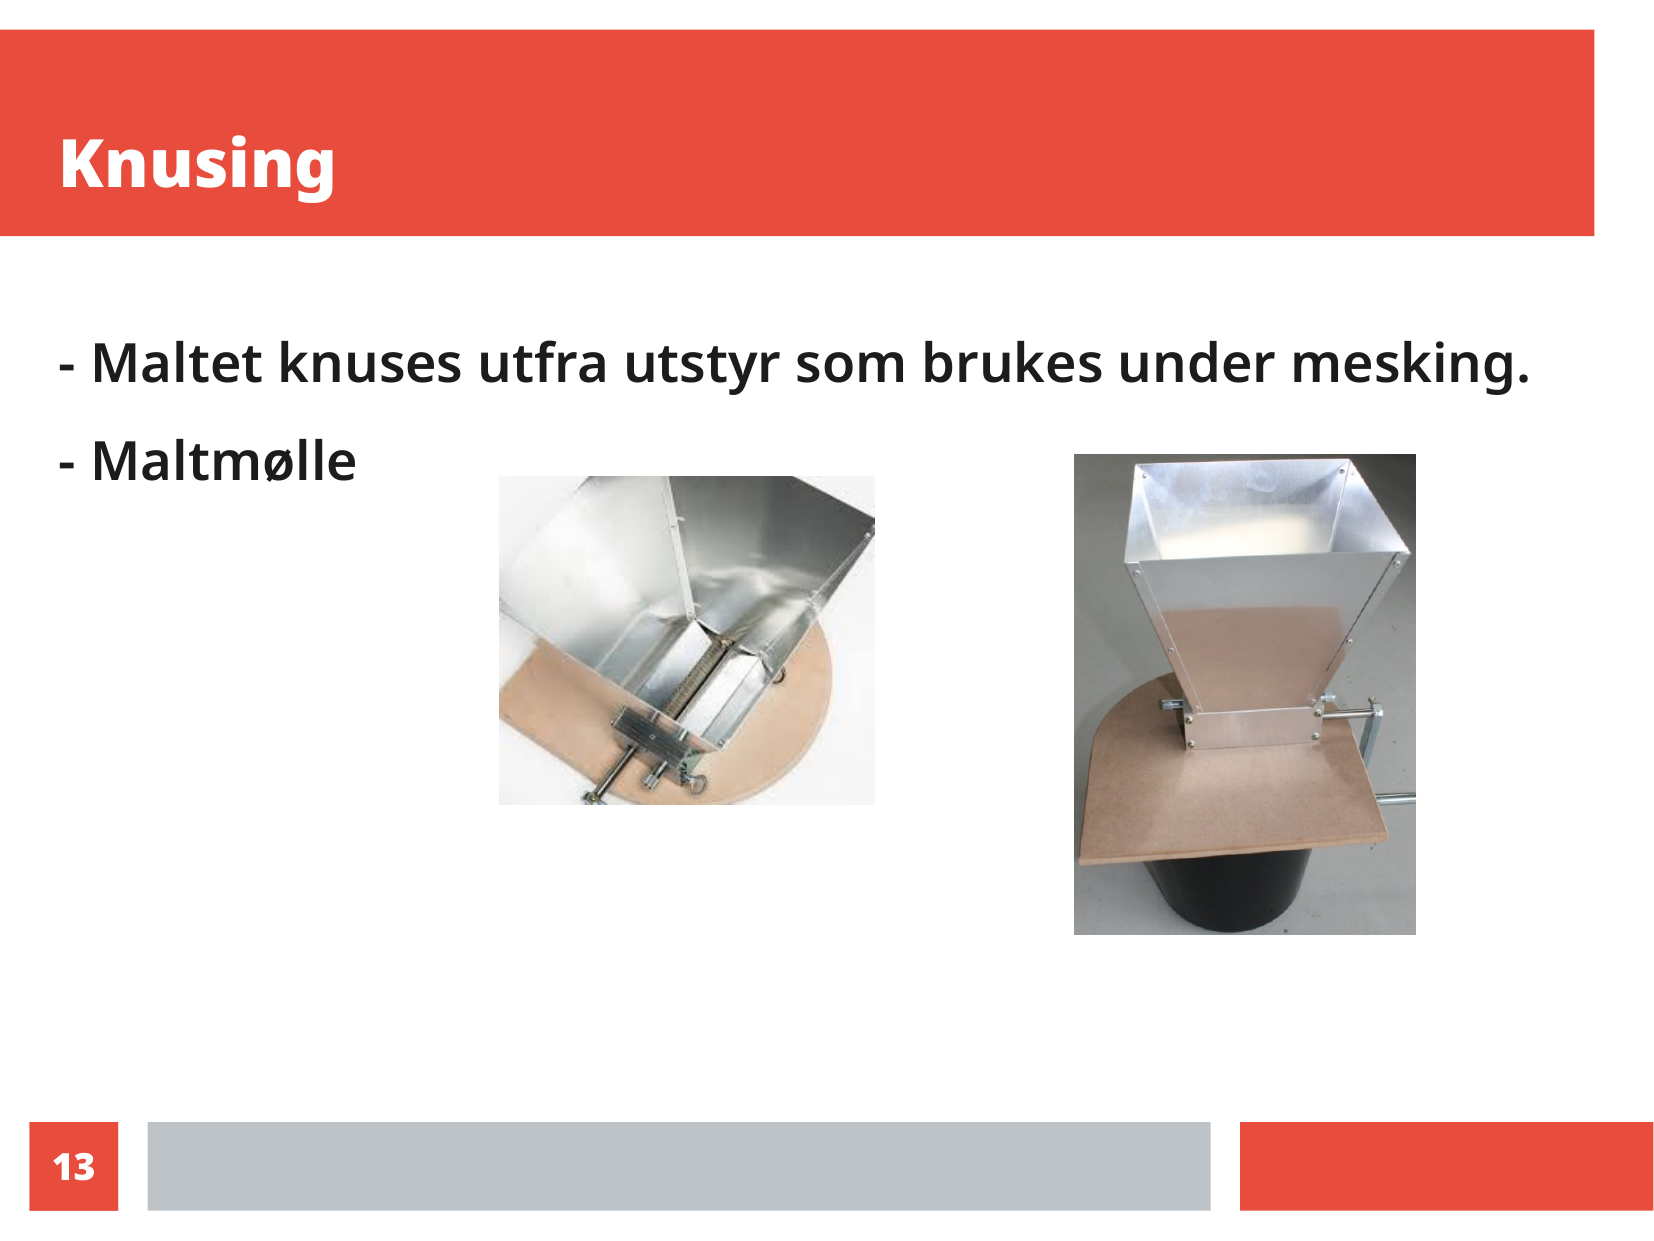

# Knusing
- Maltet knuses utfra utstyr som brukes under mesking.
- Maltmølle
13